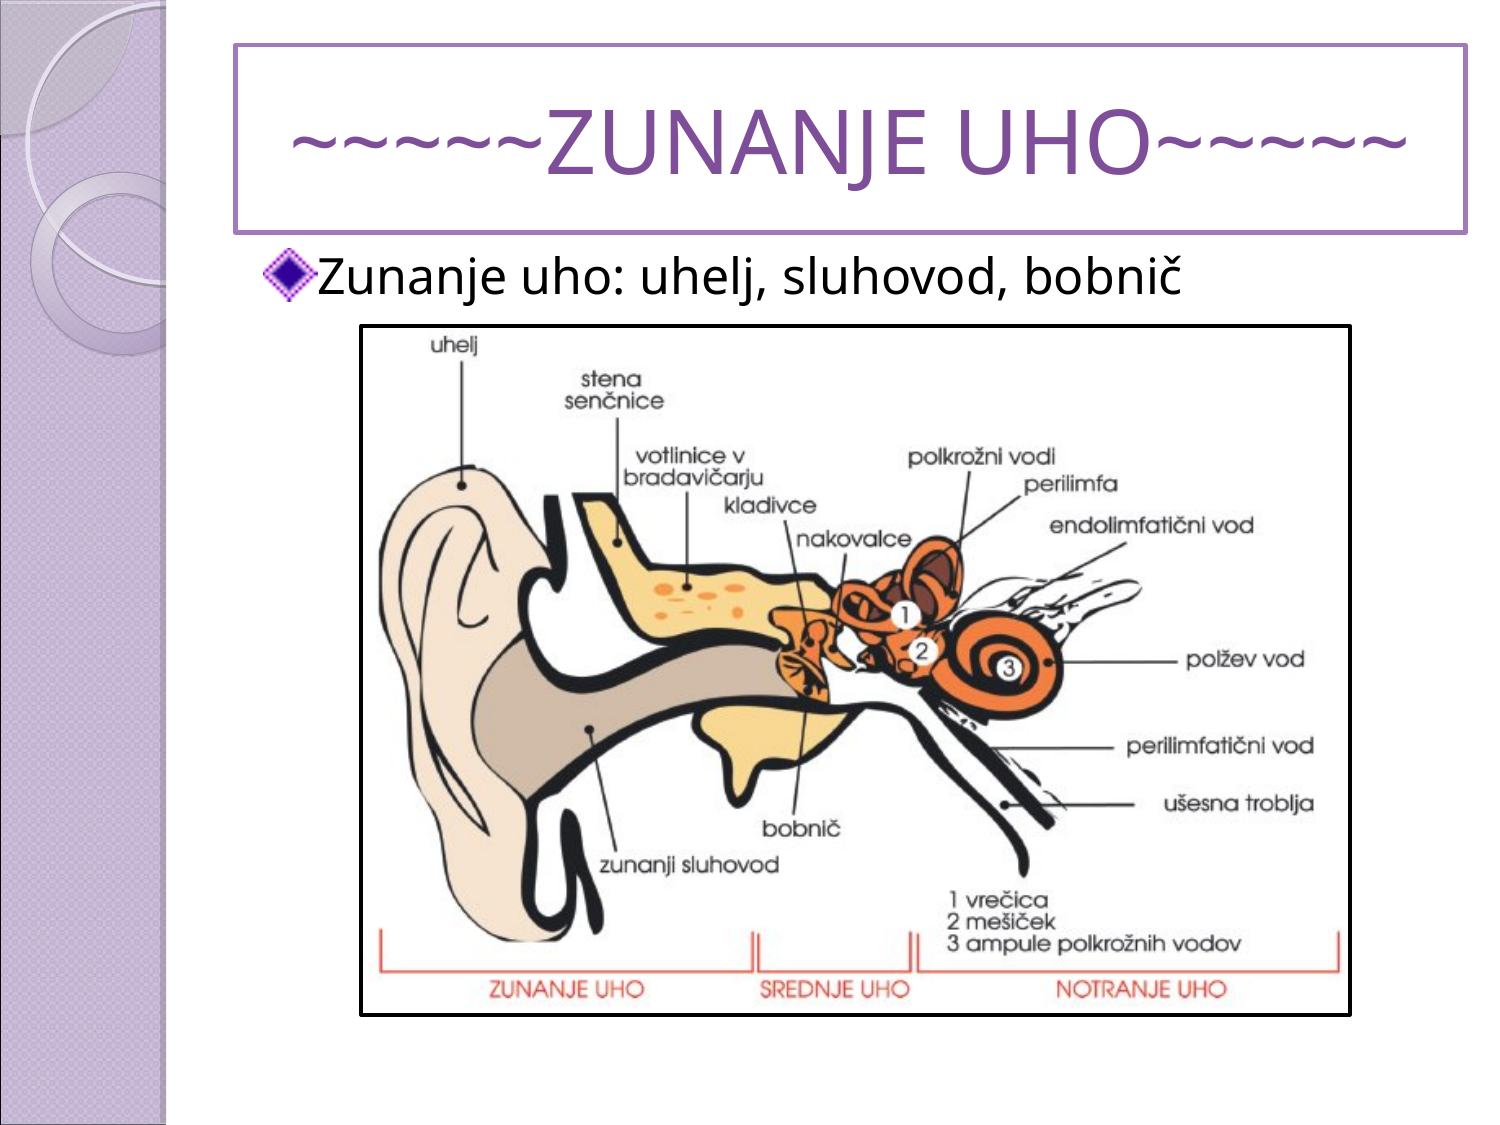

# ~~~~~ZUNANJE UHO~~~~~
Zunanje uho: uhelj, sluhovod, bobnič